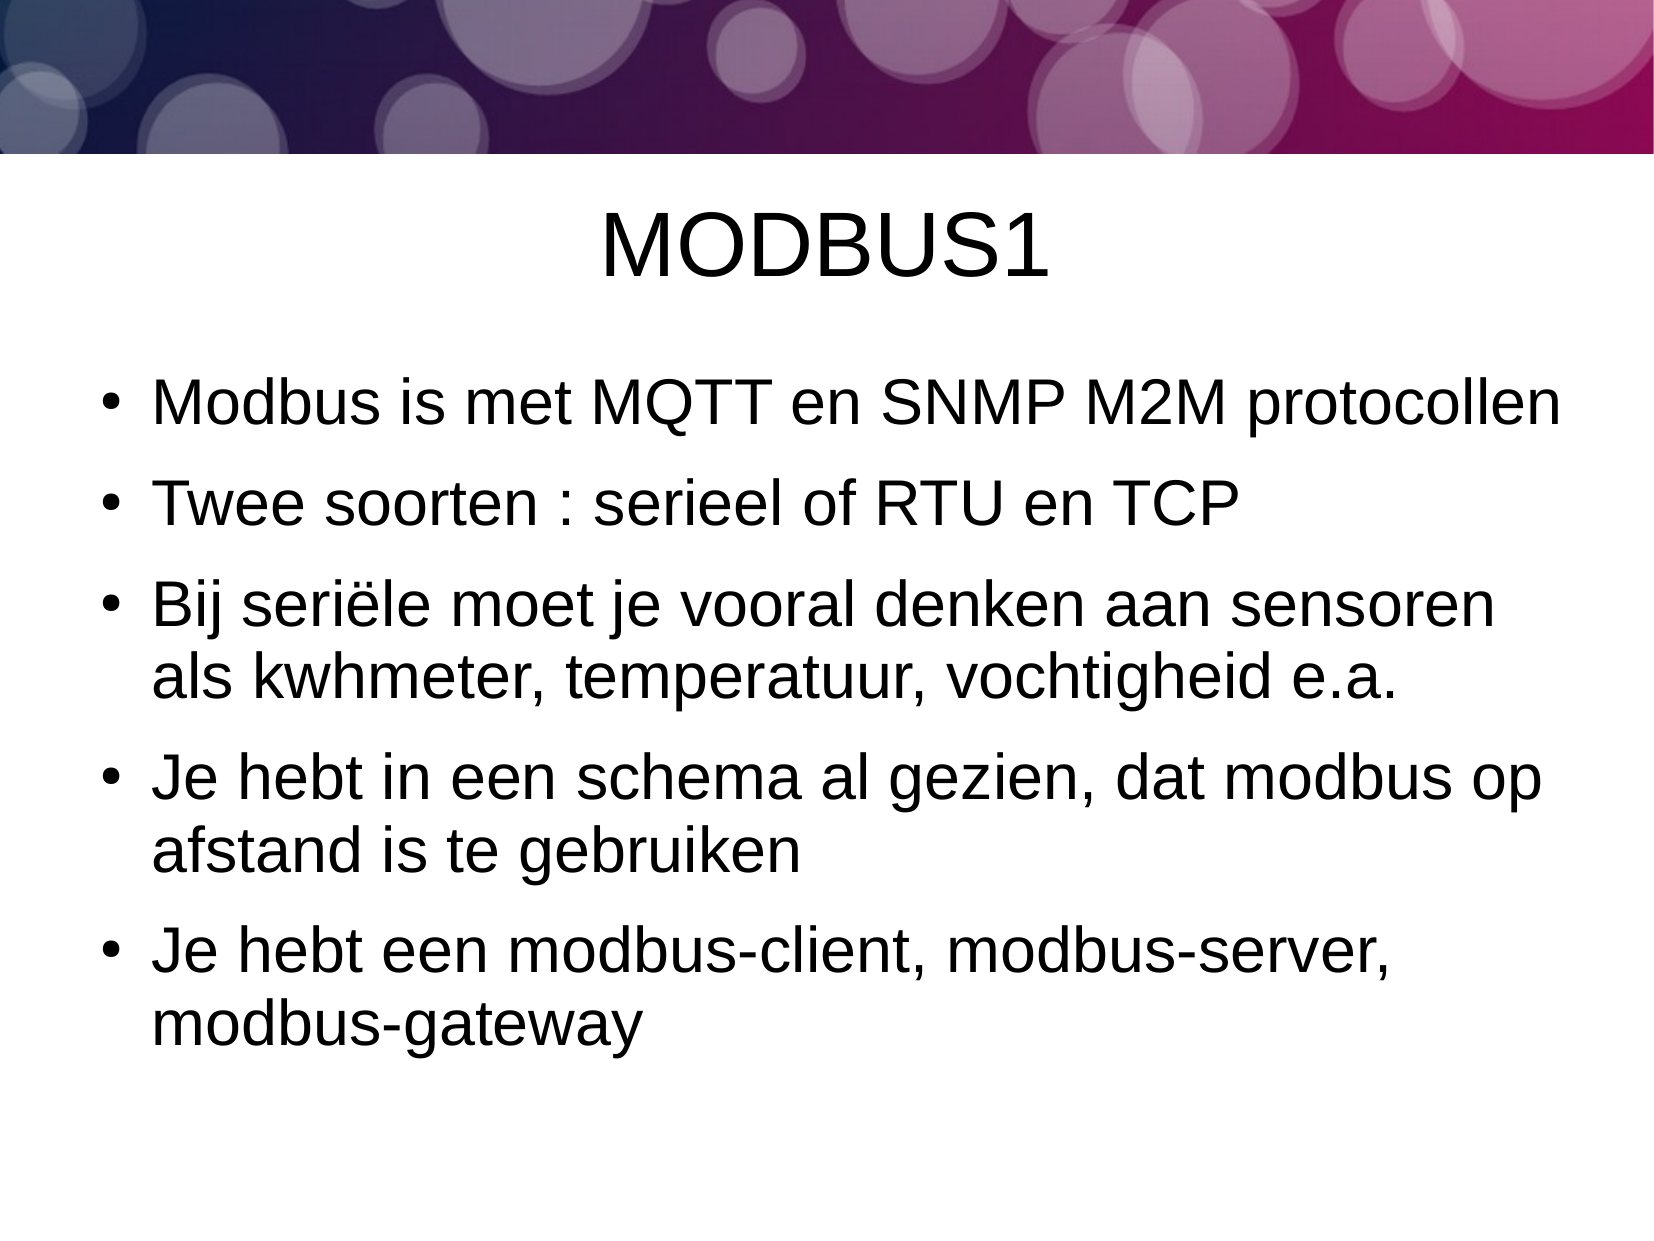

# MODBUS1
Modbus is met MQTT en SNMP M2M protocollen
Twee soorten : serieel of RTU en TCP
Bij seriële moet je vooral denken aan sensoren als kwhmeter, temperatuur, vochtigheid e.a.
Je hebt in een schema al gezien, dat modbus op afstand is te gebruiken
Je hebt een modbus-client, modbus-server, modbus-gateway